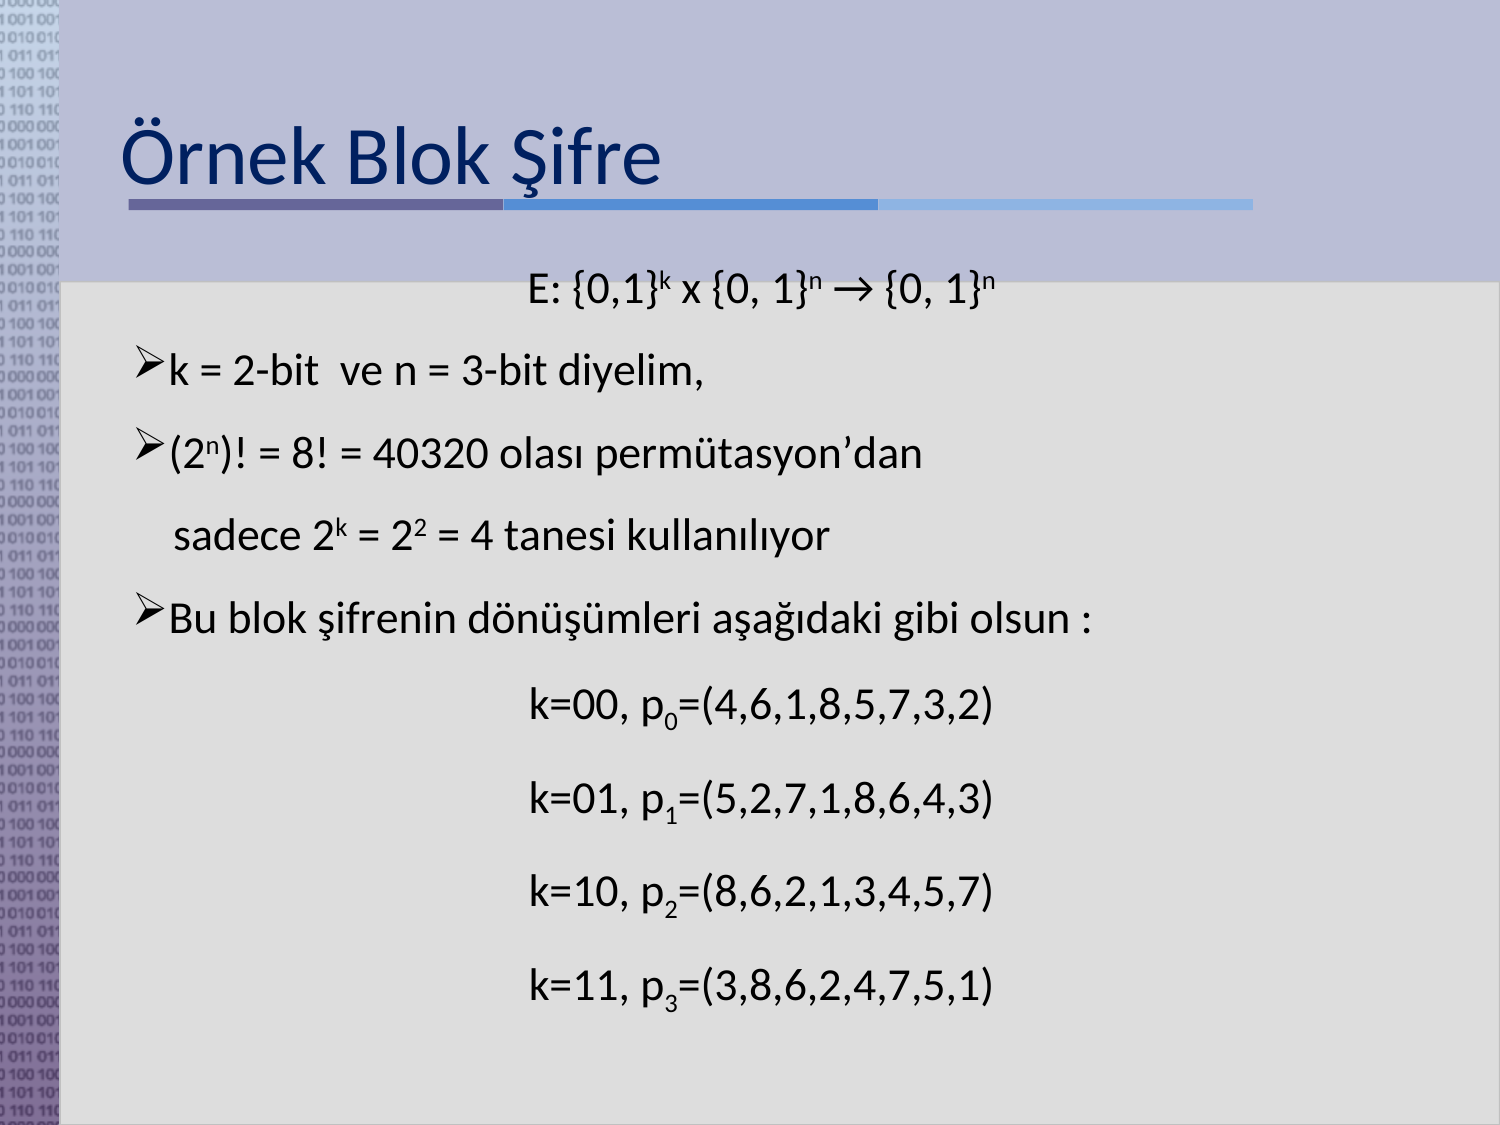

Örnek Blok Şifre
E: {0,1}k x {0, 1}n → {0, 1}n
k = 2-bit ve n = 3-bit diyelim,
(2n)! = 8! = 40320 olası permütasyon’dan
 sadece 2k = 22 = 4 tanesi kullanılıyor
Bu blok şifrenin dönüşümleri aşağıdaki gibi olsun :
k=00, p0=(4,6,1,8,5,7,3,2)
k=01, p1=(5,2,7,1,8,6,4,3)
k=10, p2=(8,6,2,1,3,4,5,7)
k=11, p3=(3,8,6,2,4,7,5,1)